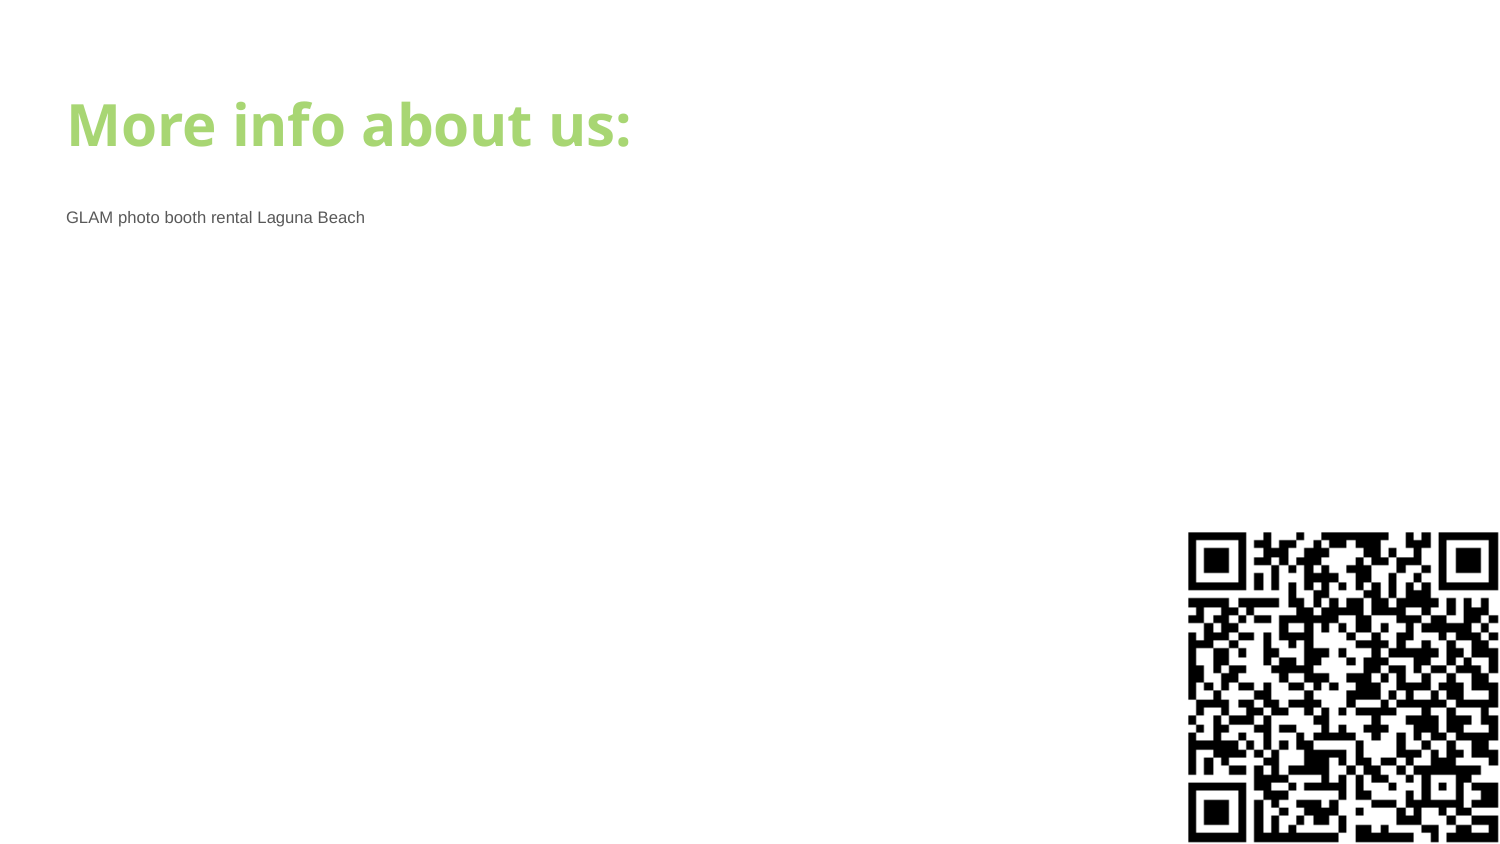

# More info about us:
GLAM photo booth rental Laguna Beach